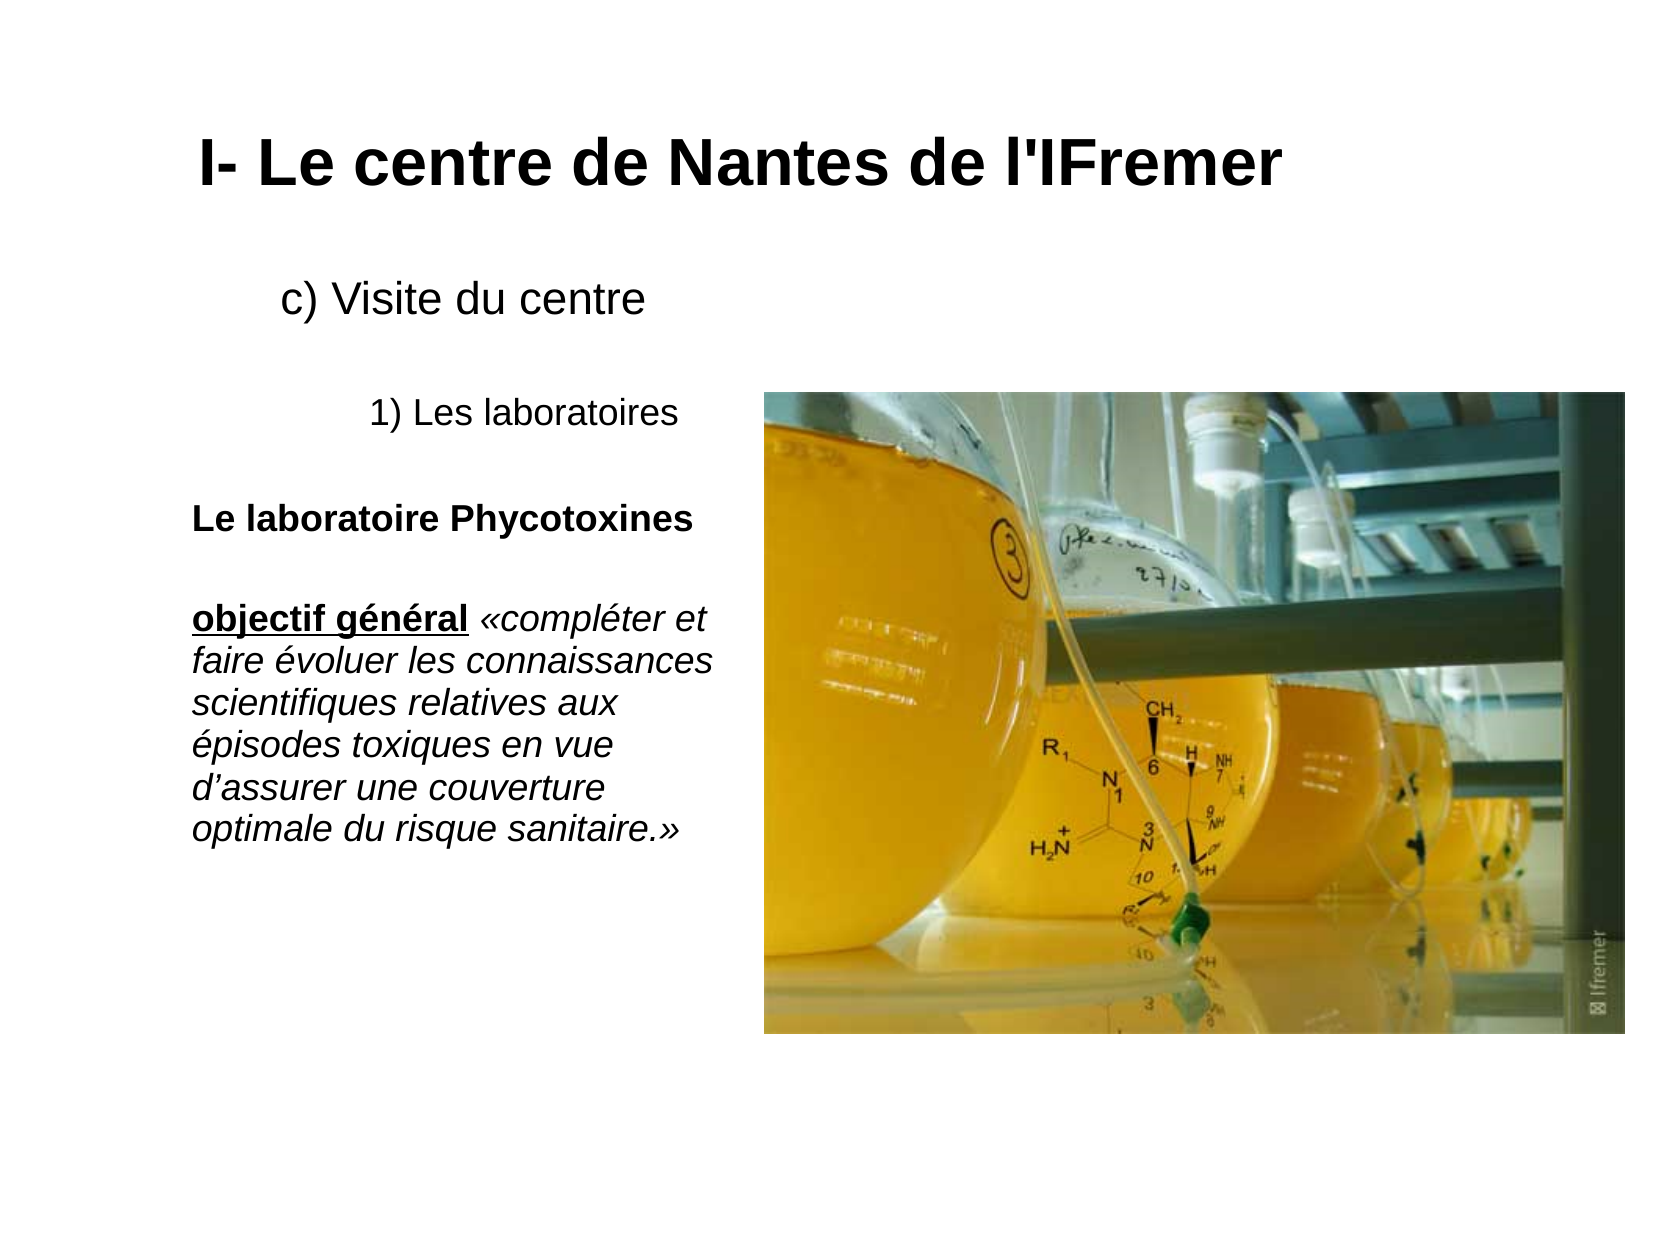

I- Le centre de Nantes de l'IFremer
c) Visite du centre
1) Les laboratoires
Le laboratoire Phycotoxines
objectif général «compléter et faire évoluer les connaissances scientifiques relatives aux épisodes toxiques en vue d’assurer une couverture optimale du risque sanitaire.»